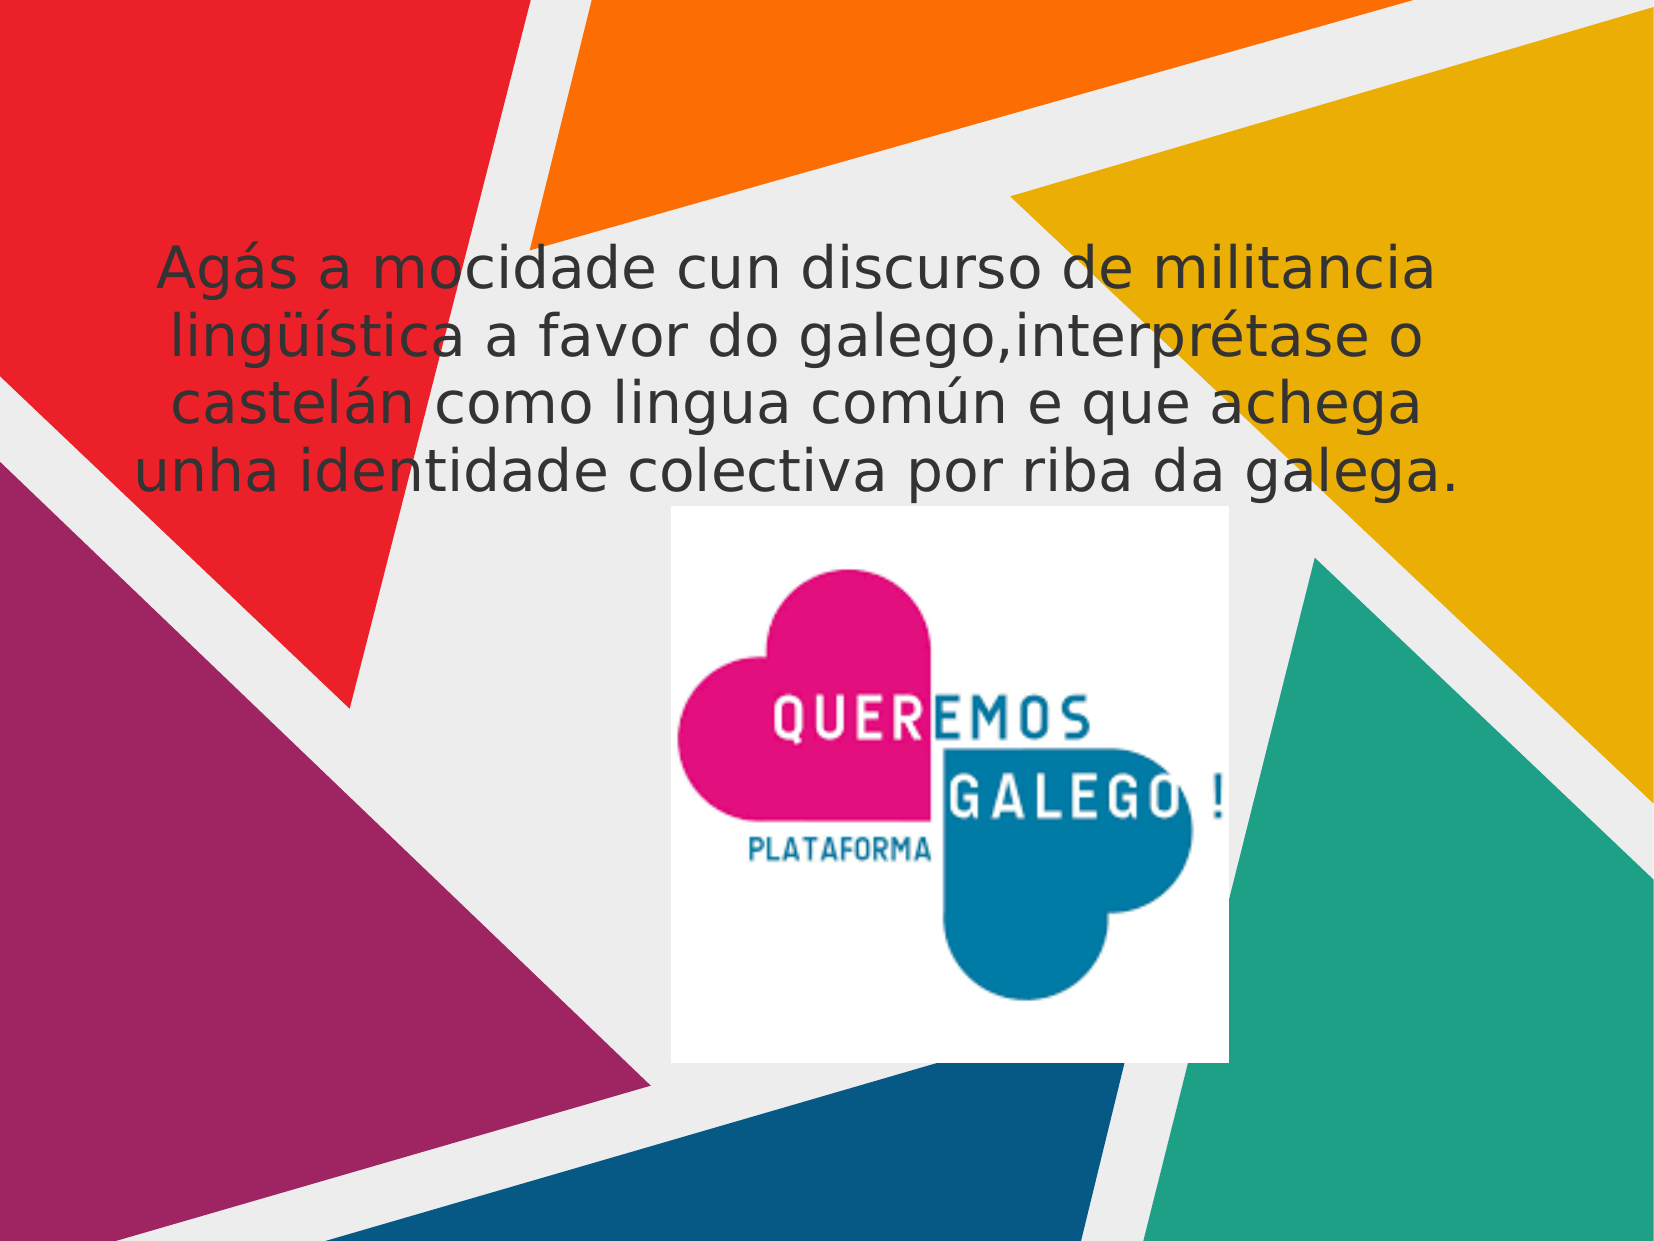

# Agás a mocidade cun discurso de militancia lingüística a favor do galego,interprétase o castelán como lingua común e que achega unha identidade colectiva por riba da galega.